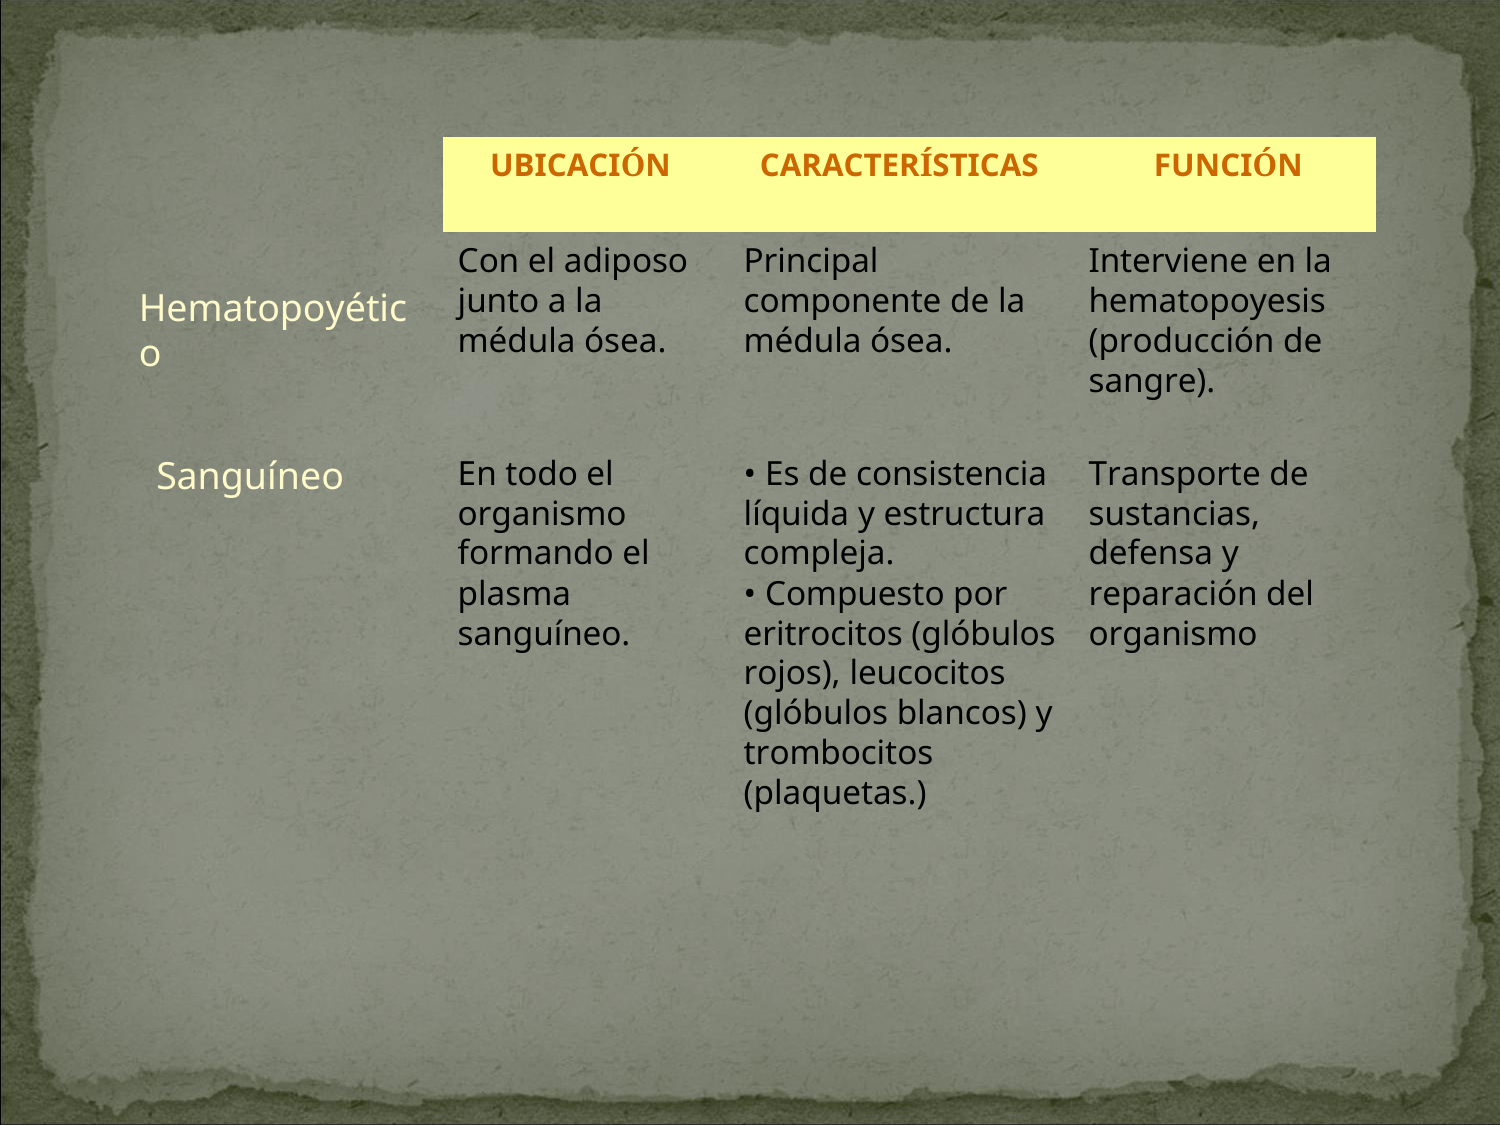

| | UBICACIÓN | CARACTERÍSTICAS | FUNCIÓN |
| --- | --- | --- | --- |
| Hematopoyético | Con el adiposo junto a la médula ósea. | Principal componente de la médula ósea. | Interviene en la hematopoyesis (producción de sangre). |
| --- | --- | --- | --- |
| Sanguíneo | En todo el organismo formando el plasma sanguíneo. | • Es de consistencia líquida y estructura compleja. • Compuesto por eritrocitos (glóbulos rojos), leucocitos (glóbulos blancos) y trombocitos (plaquetas.) | Transporte de sustancias, defensa y reparación del organismo |